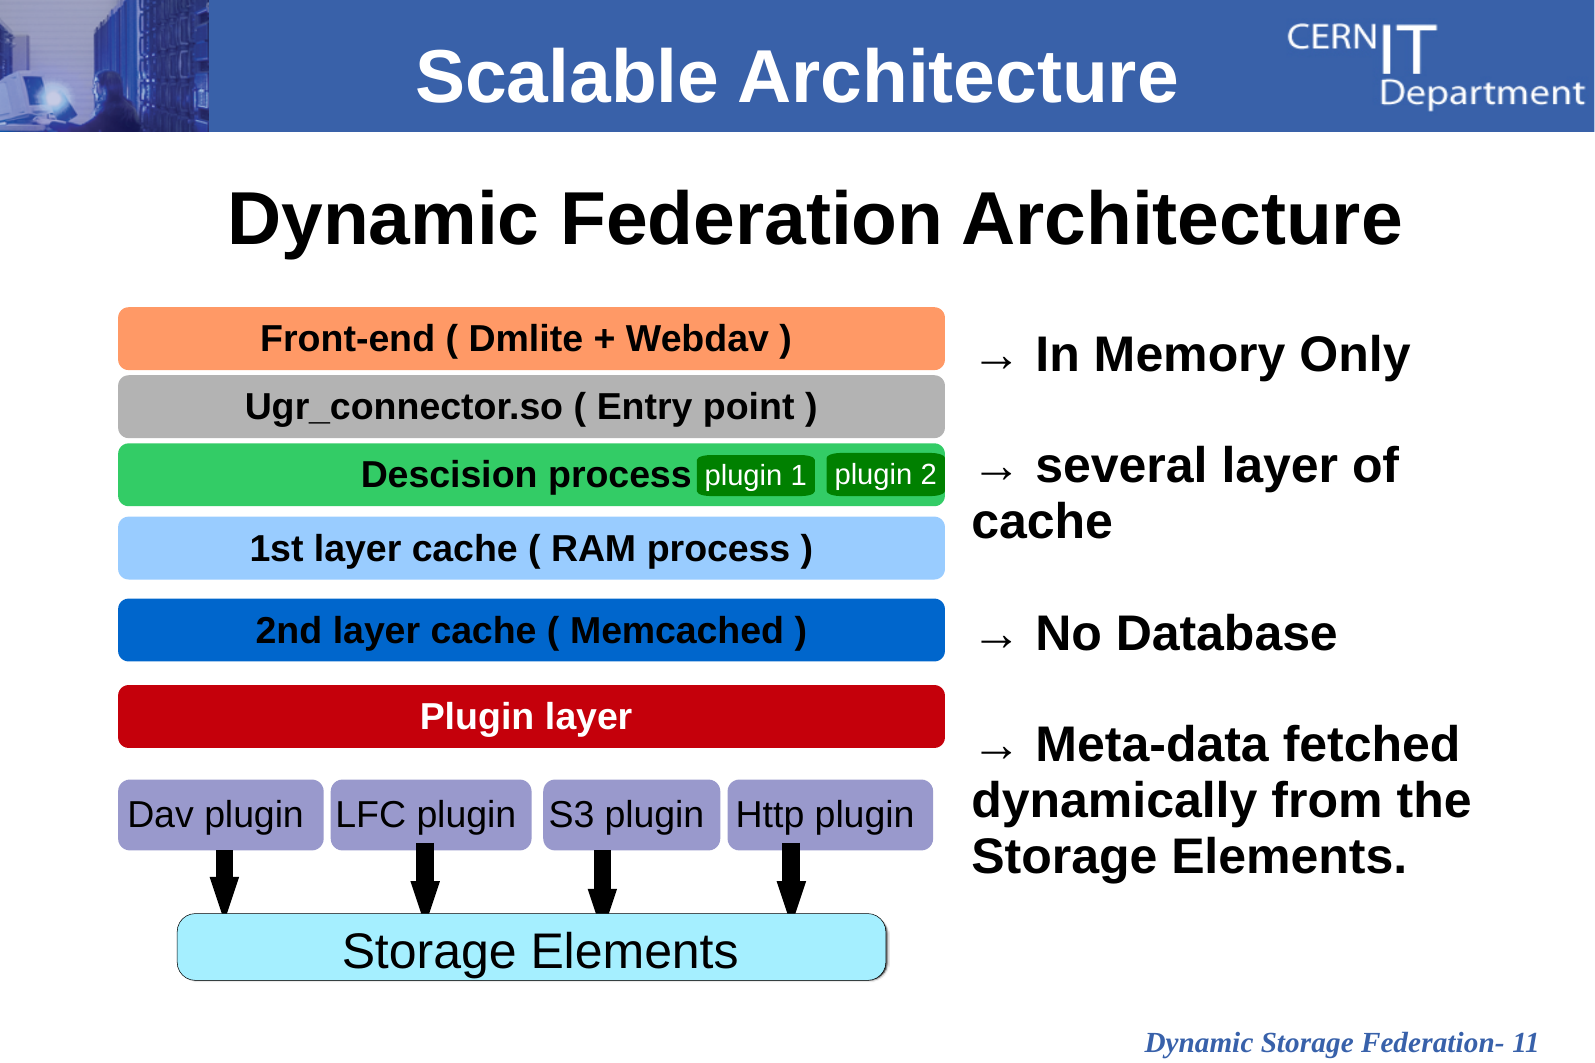

# Scalable Architecture
Dynamic Federation Architecture
Front-end ( Dmlite + Webdav )
→ In Memory Only
→ several layer of cache
→ No Database
→ Meta-data fetched dynamically from the Storage Elements.
Ugr_connector.so ( Entry point )
Descision process
plugin 2
plugin 1
1st layer cache ( RAM process )
2nd layer cache ( Memcached )
Plugin layer
Dav plugin
LFC plugin
S3 plugin
Http plugin
Storage Elements